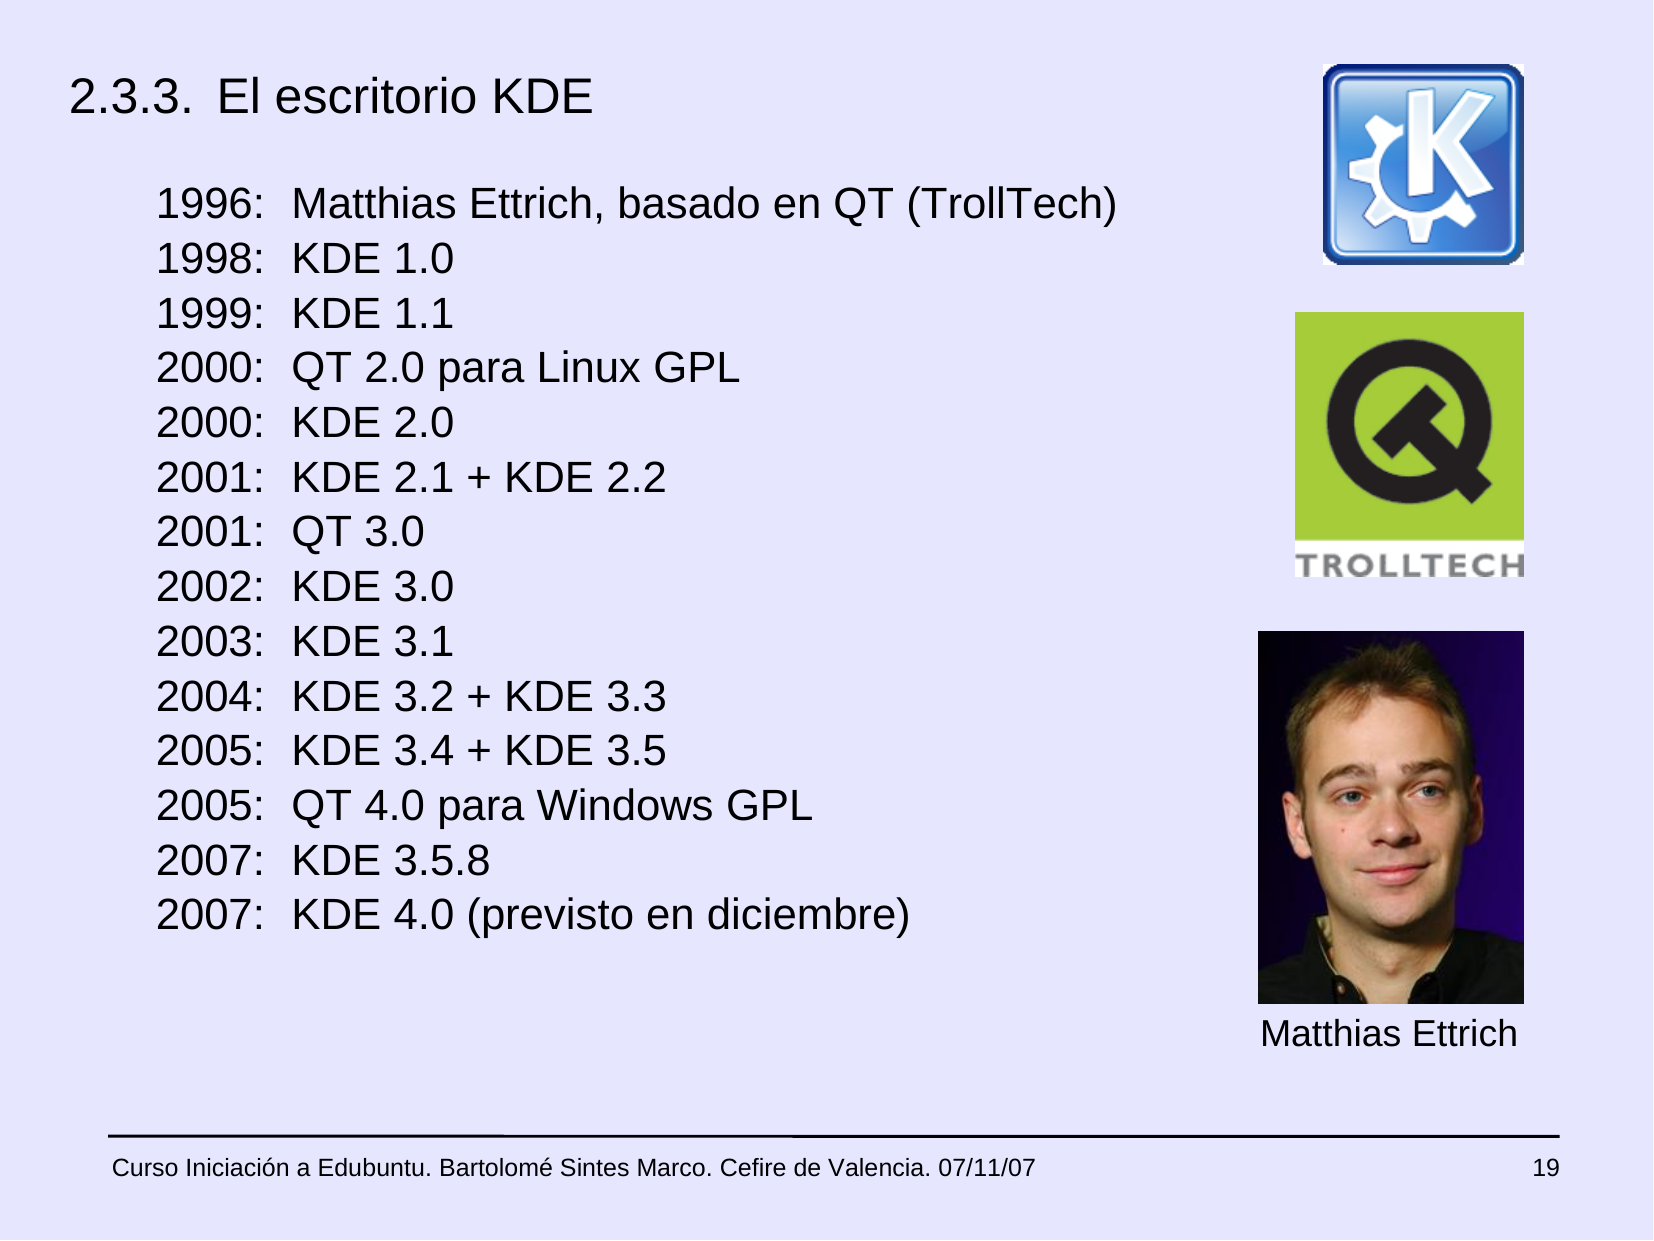

2.3.3.	El escritorio KDE
1996:	Matthias Ettrich, basado en QT (TrollTech)
1998:	KDE 1.0
1999:	KDE 1.1
2000:	QT 2.0 para Linux GPL
2000:	KDE 2.0
2001:	KDE 2.1 + KDE 2.2
2001:	QT 3.0
2002:	KDE 3.0
2003:	KDE 3.1
2004:	KDE 3.2 + KDE 3.3
2005:	KDE 3.4 + KDE 3.5
2005:	QT 4.0 para Windows GPL
2007:	KDE 3.5.8
2007:	KDE 4.0 (previsto en diciembre)
Matthias Ettrich